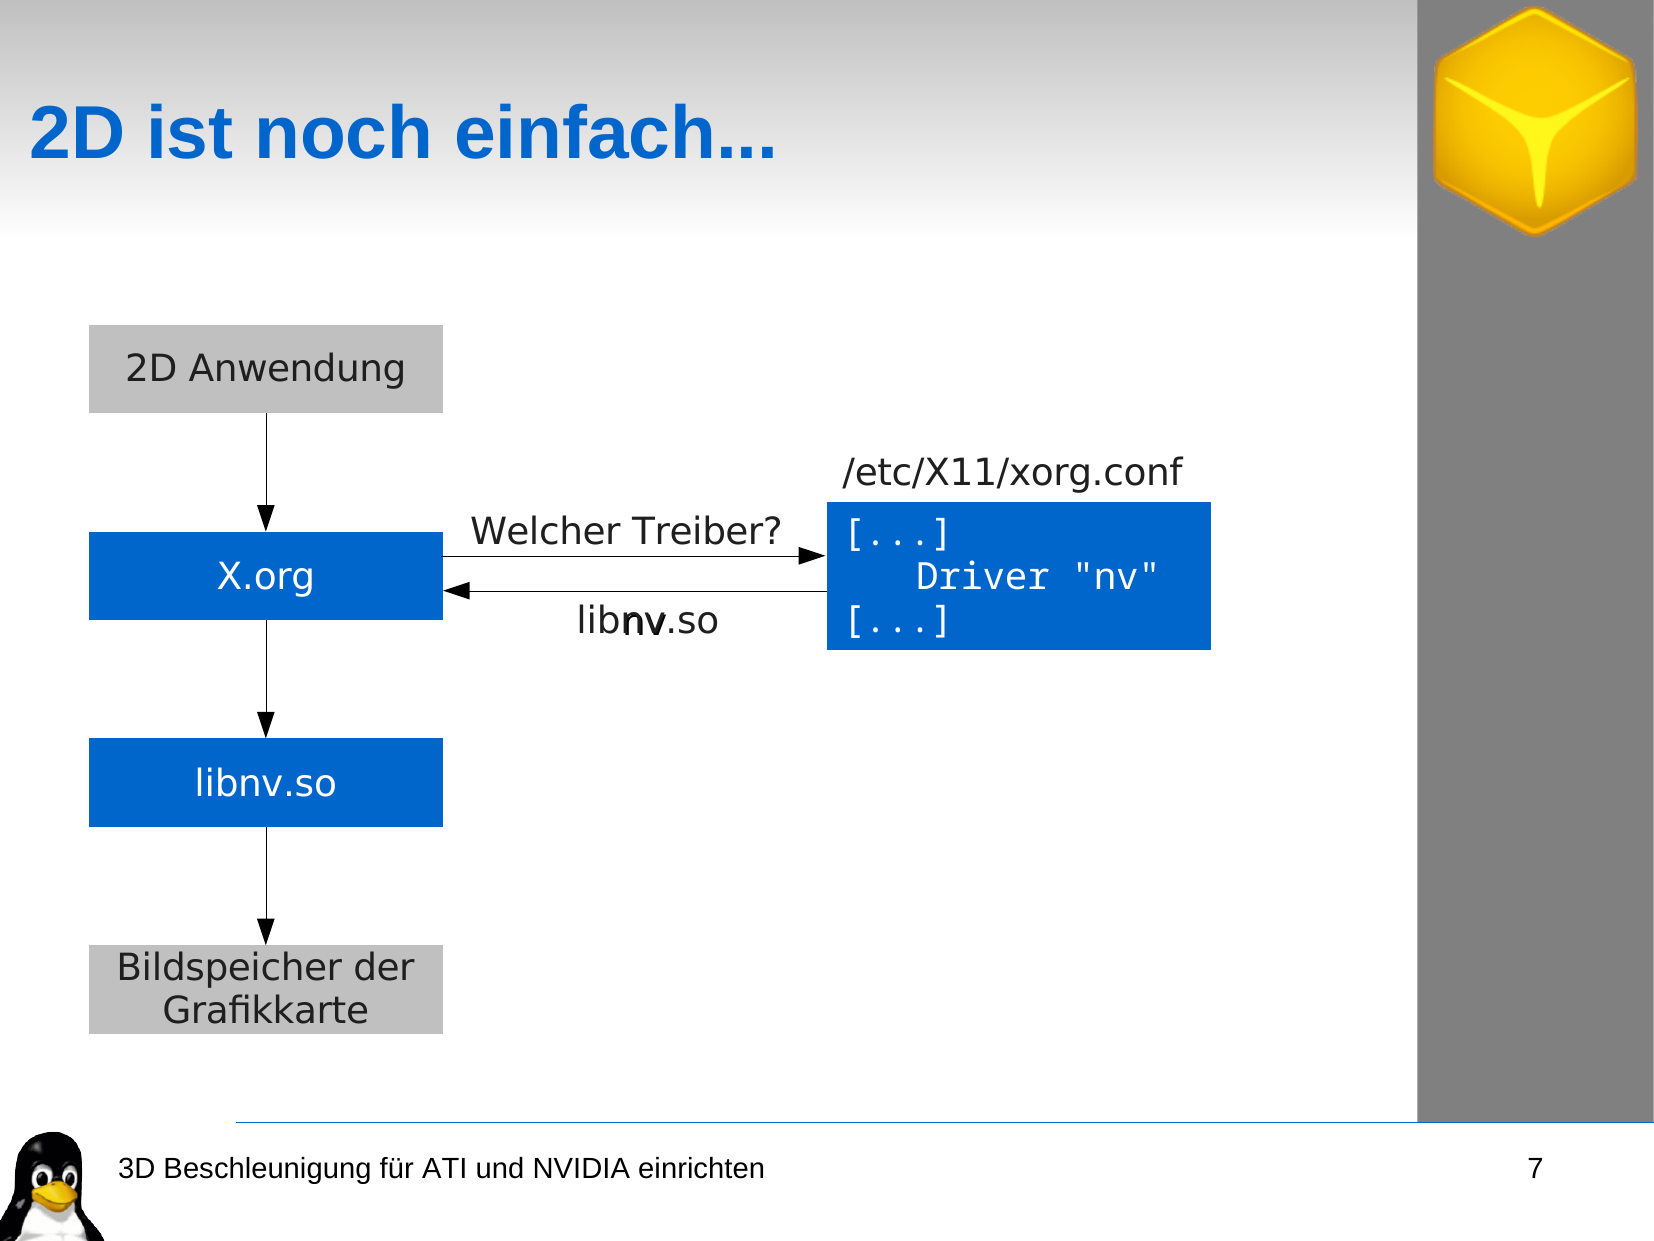

# 2D ist noch einfach...
3D Beschleunigung für ATI und NVIDIA einrichten
7